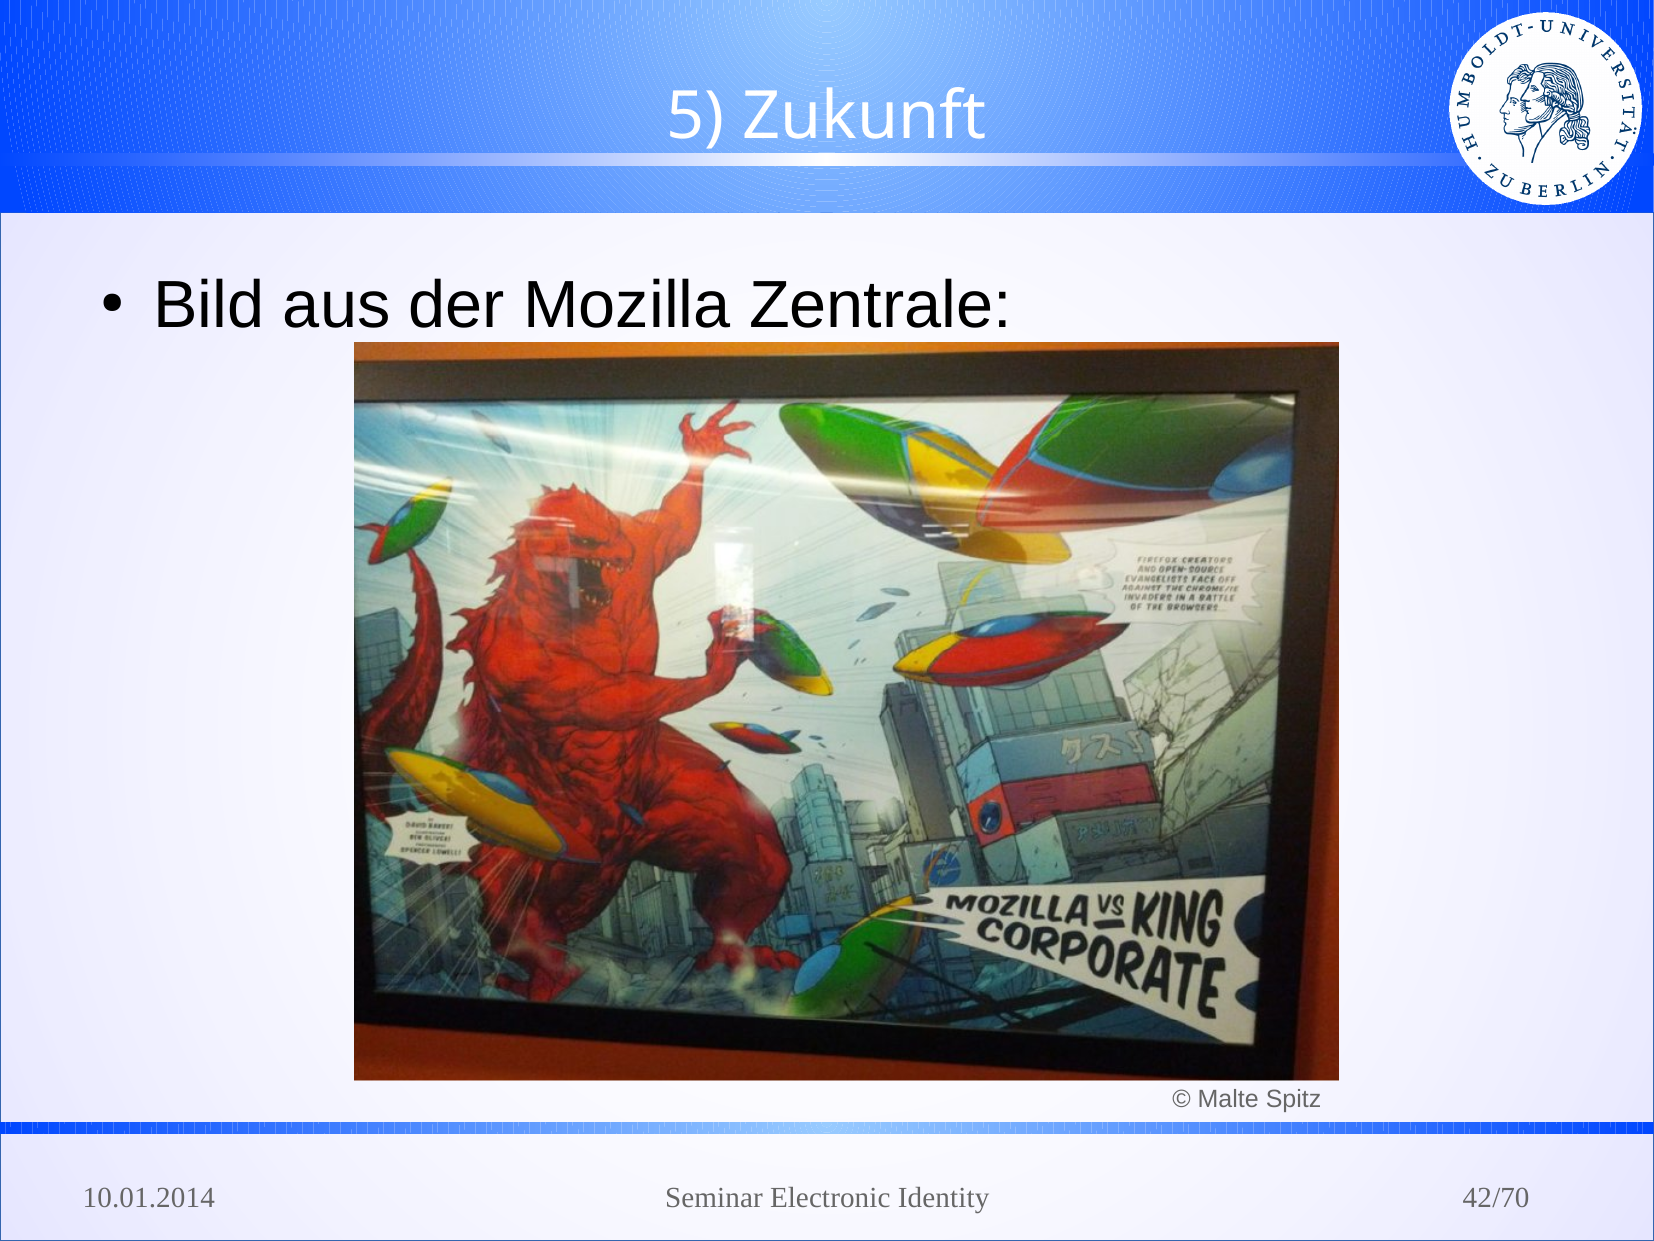

# 5) Zukunft
Bild aus der Mozilla Zentrale:
© Malte Spitz
10.01.2014
Seminar Electronic Identity